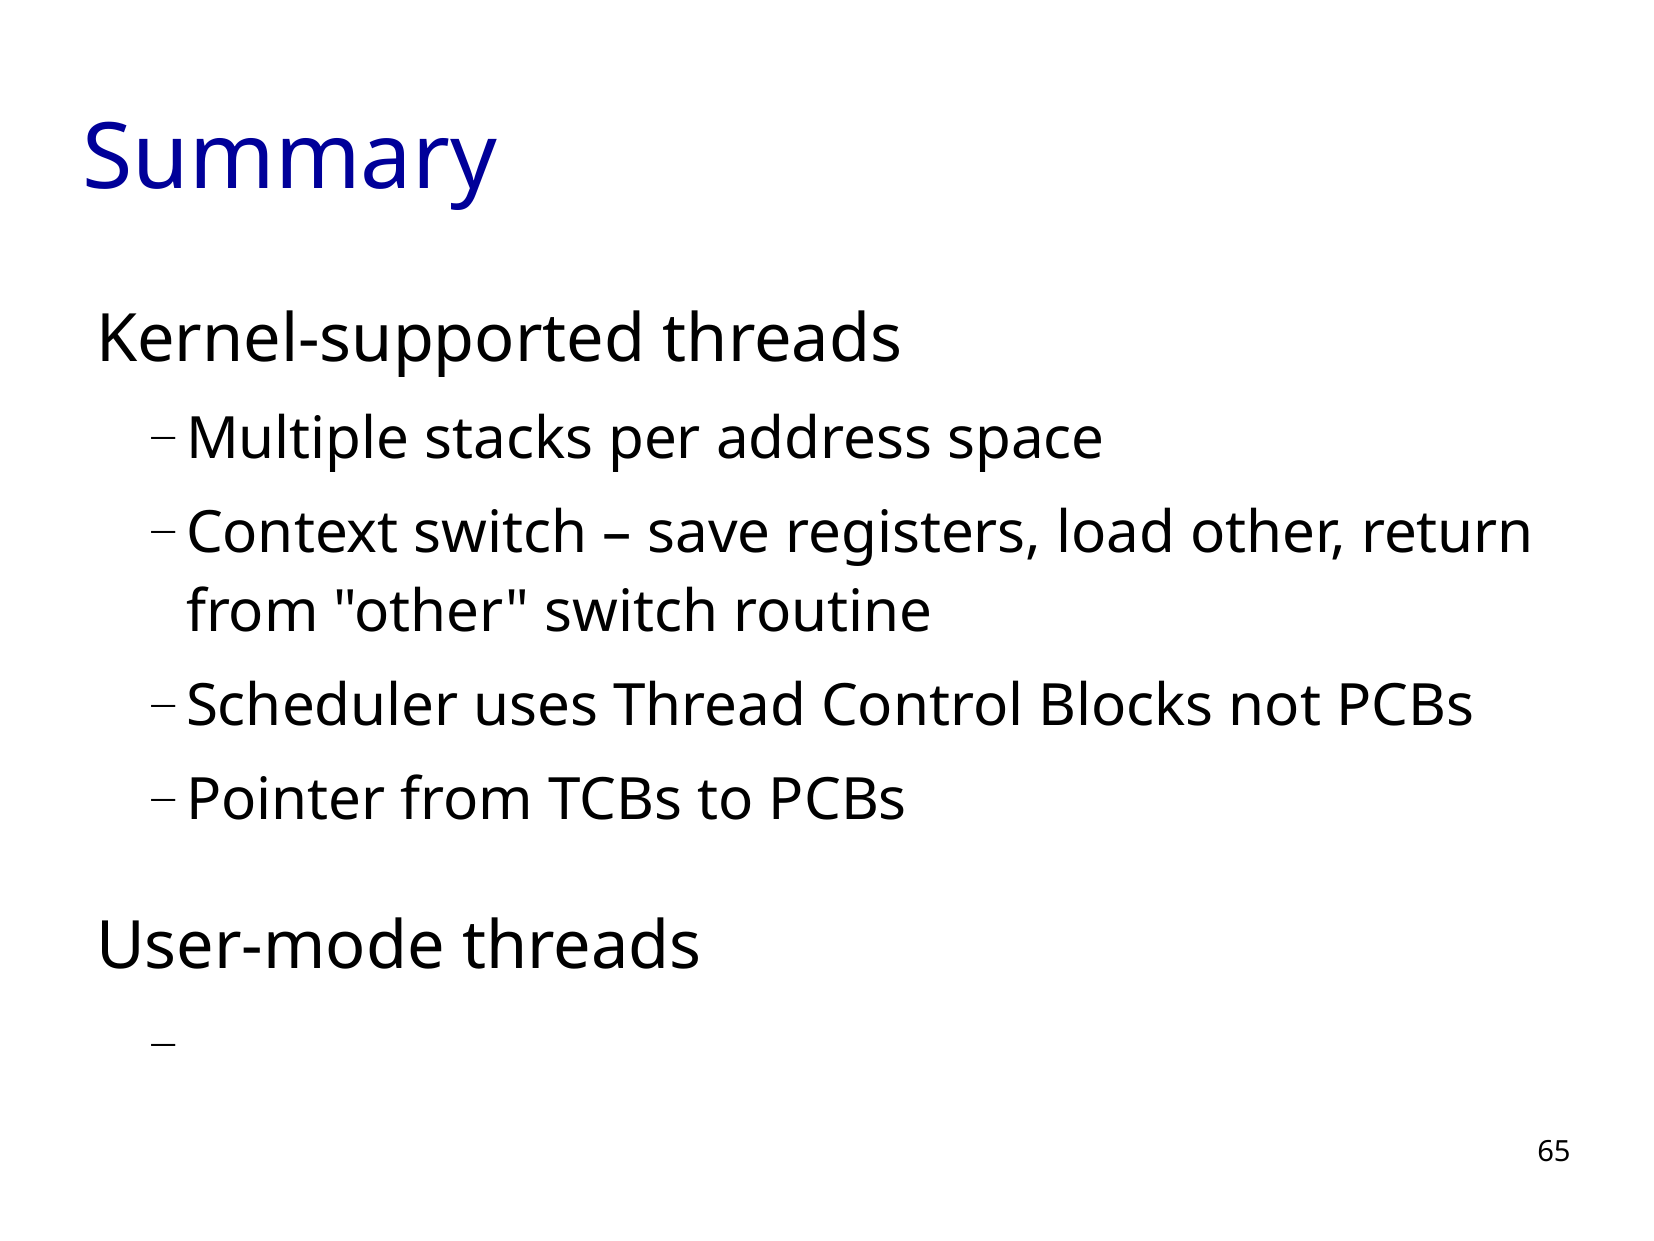

# Summary
Kernel-supported threads
Multiple stacks per address space
Context switch – save registers, load other, return from "other" switch routine
Scheduler uses Thread Control Blocks not PCBs
Pointer from TCBs to PCBs
User-mode threads
65